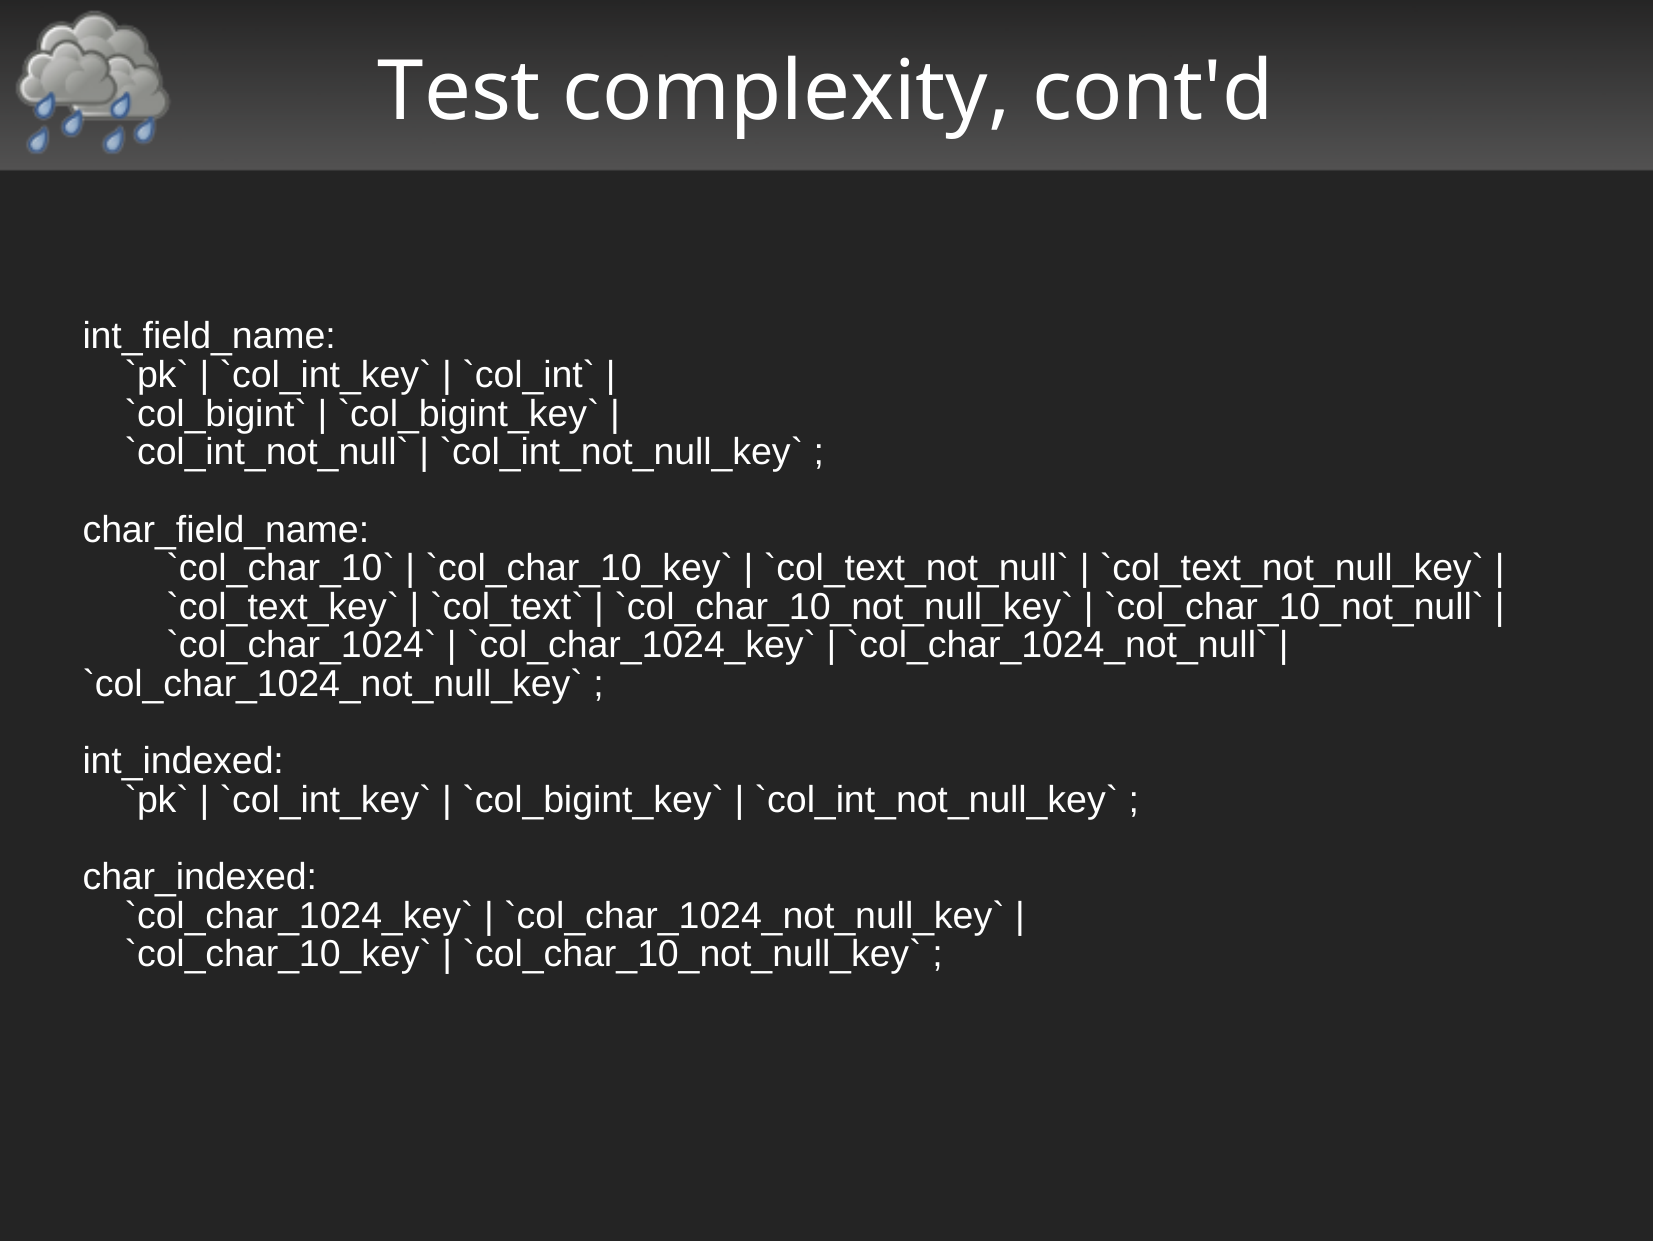

# Test complexity, cont'd
int_field_name:
 `pk` | `col_int_key` | `col_int` |
 `col_bigint` | `col_bigint_key` |
 `col_int_not_null` | `col_int_not_null_key` ;
char_field_name:
 `col_char_10` | `col_char_10_key` | `col_text_not_null` | `col_text_not_null_key` |
 `col_text_key` | `col_text` | `col_char_10_not_null_key` | `col_char_10_not_null` |
 `col_char_1024` | `col_char_1024_key` | `col_char_1024_not_null` | `col_char_1024_not_null_key` ;
int_indexed:
 `pk` | `col_int_key` | `col_bigint_key` | `col_int_not_null_key` ;
char_indexed:
 `col_char_1024_key` | `col_char_1024_not_null_key` |
 `col_char_10_key` | `col_char_10_not_null_key` ;